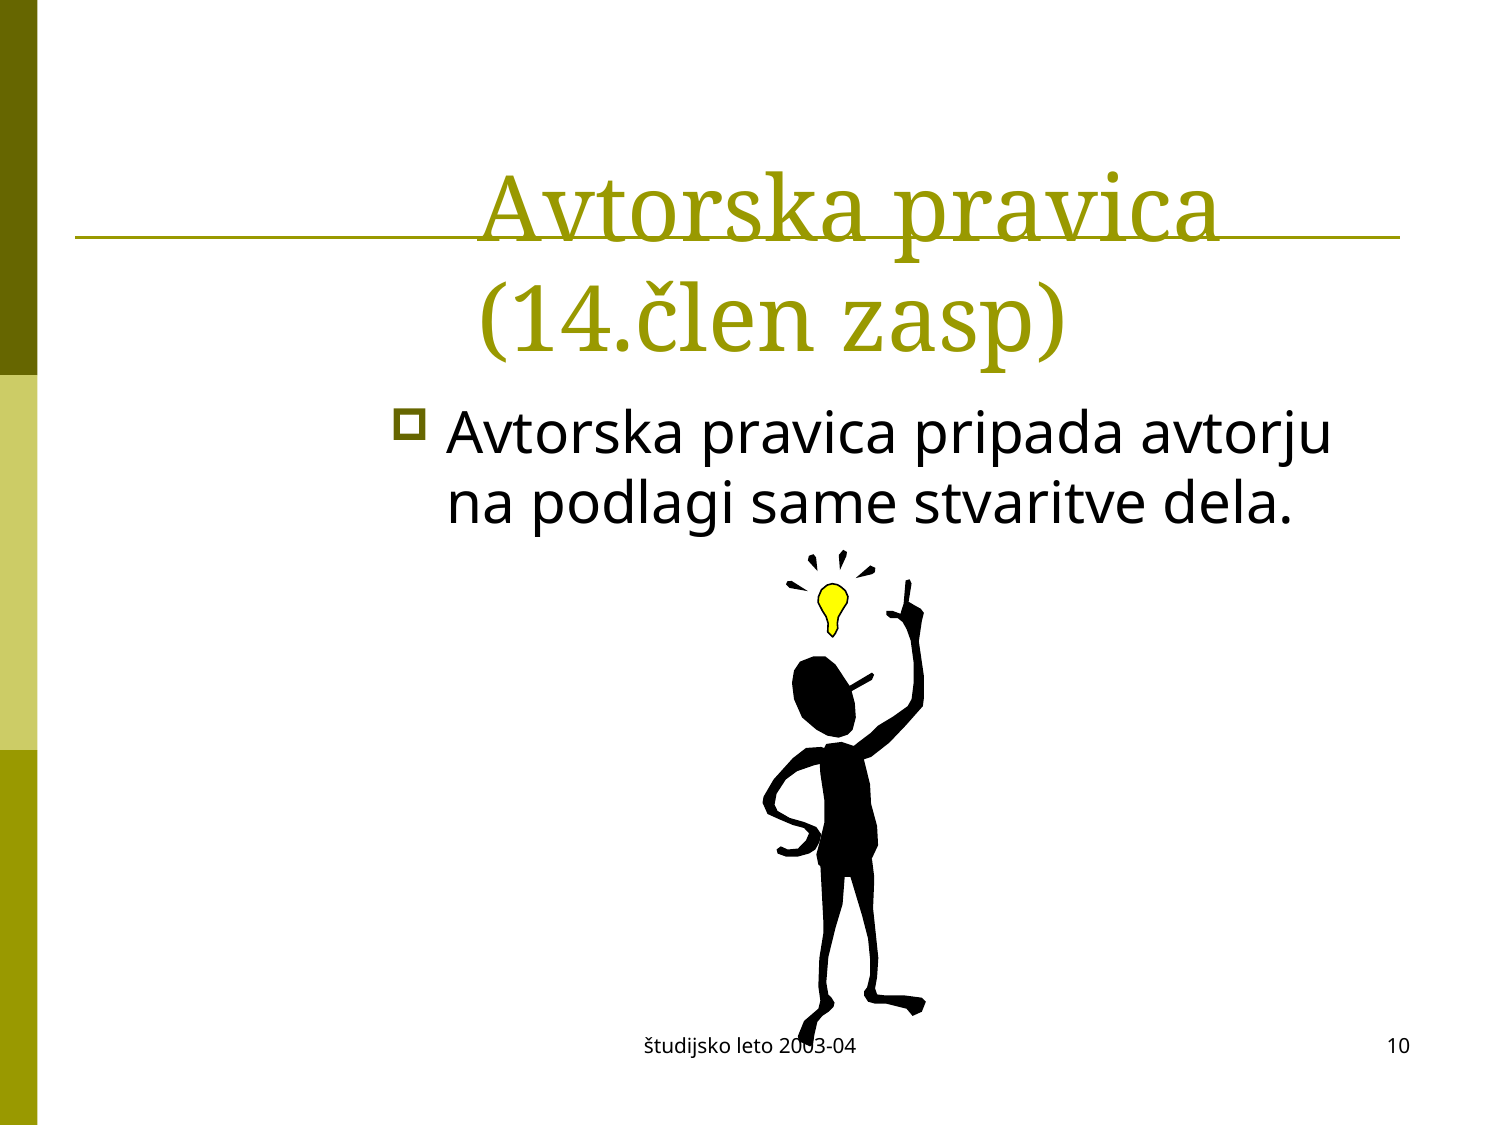

# Avtorska pravica (14.člen zasp)
Avtorska pravica pripada avtorju na podlagi same stvaritve dela.
študijsko leto 2003-04